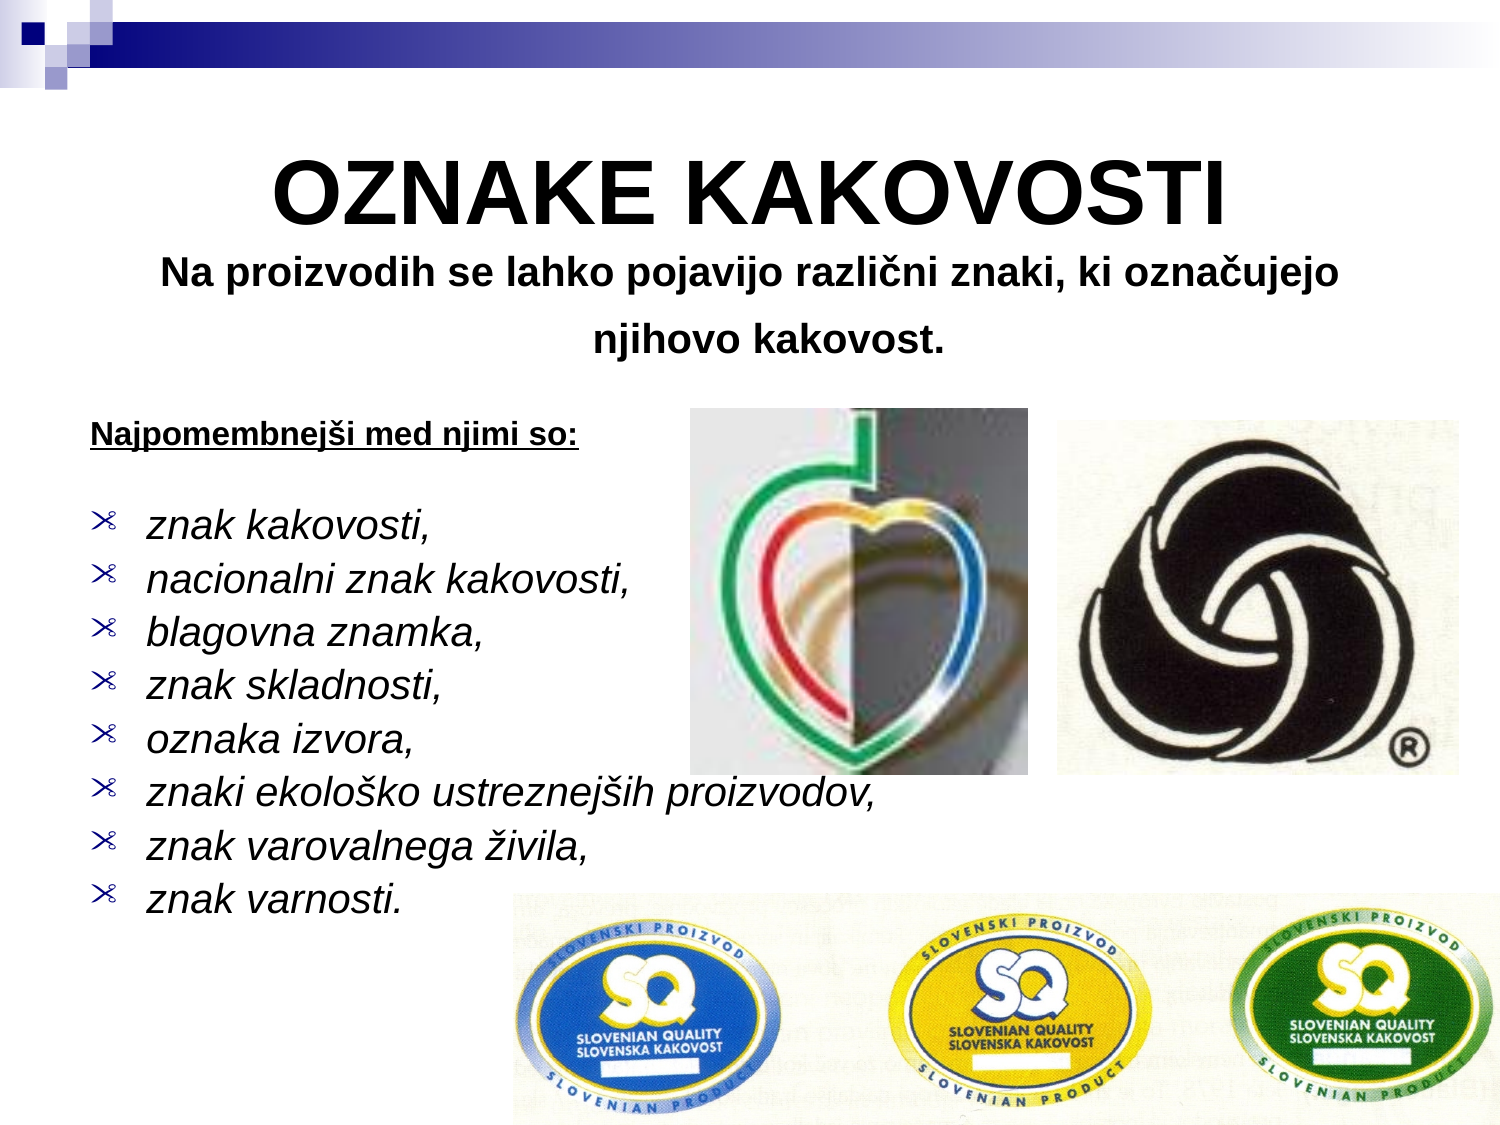

# OZNAKE KAKOVOSTI
Na proizvodih se lahko pojavijo različni znaki, ki označujejo njihovo kakovost.
Najpomembnejši med njimi so:
znak kakovosti,
nacionalni znak kakovosti,
blagovna znamka,
znak skladnosti,
oznaka izvora,
znaki ekološko ustreznejših proizvodov,
znak varovalnega živila,
znak varnosti.